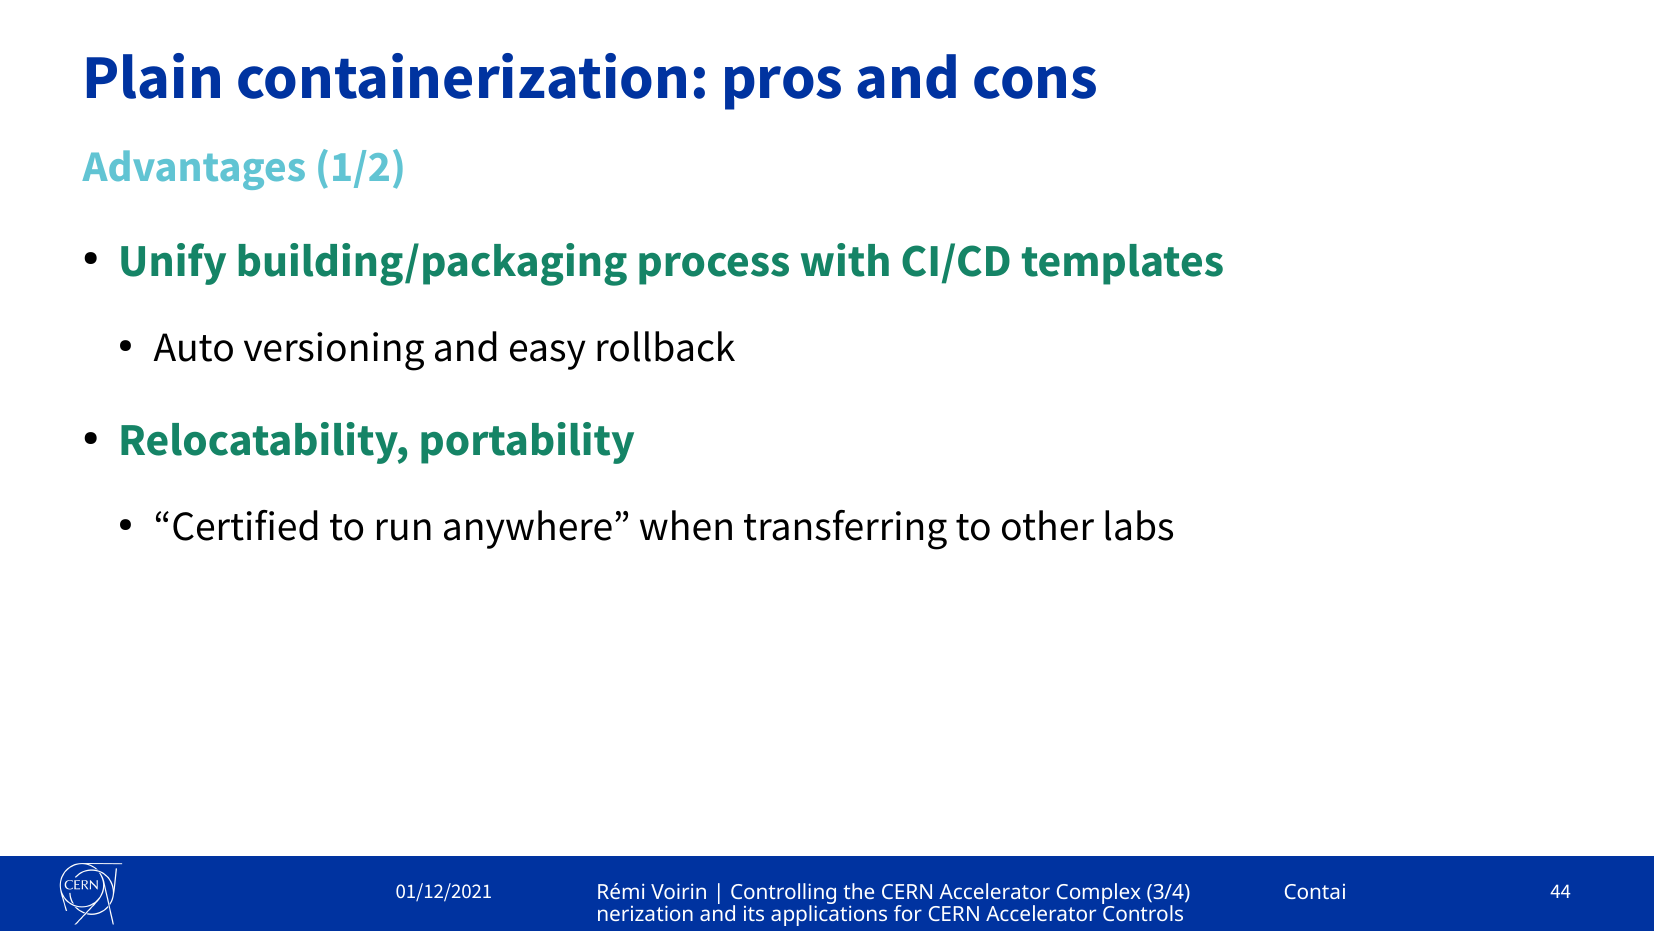

# Plain containerization: pros and cons
Advantages (1/2)
Unify building/packaging process with CI/CD templates
Auto versioning and easy rollback
Relocatability, portability
“Certified to run anywhere” when transferring to other labs
01/12/2021
Rémi Voirin | Controlling the CERN Accelerator Complex (3/4) Containerization and its applications for CERN Accelerator Controls
44